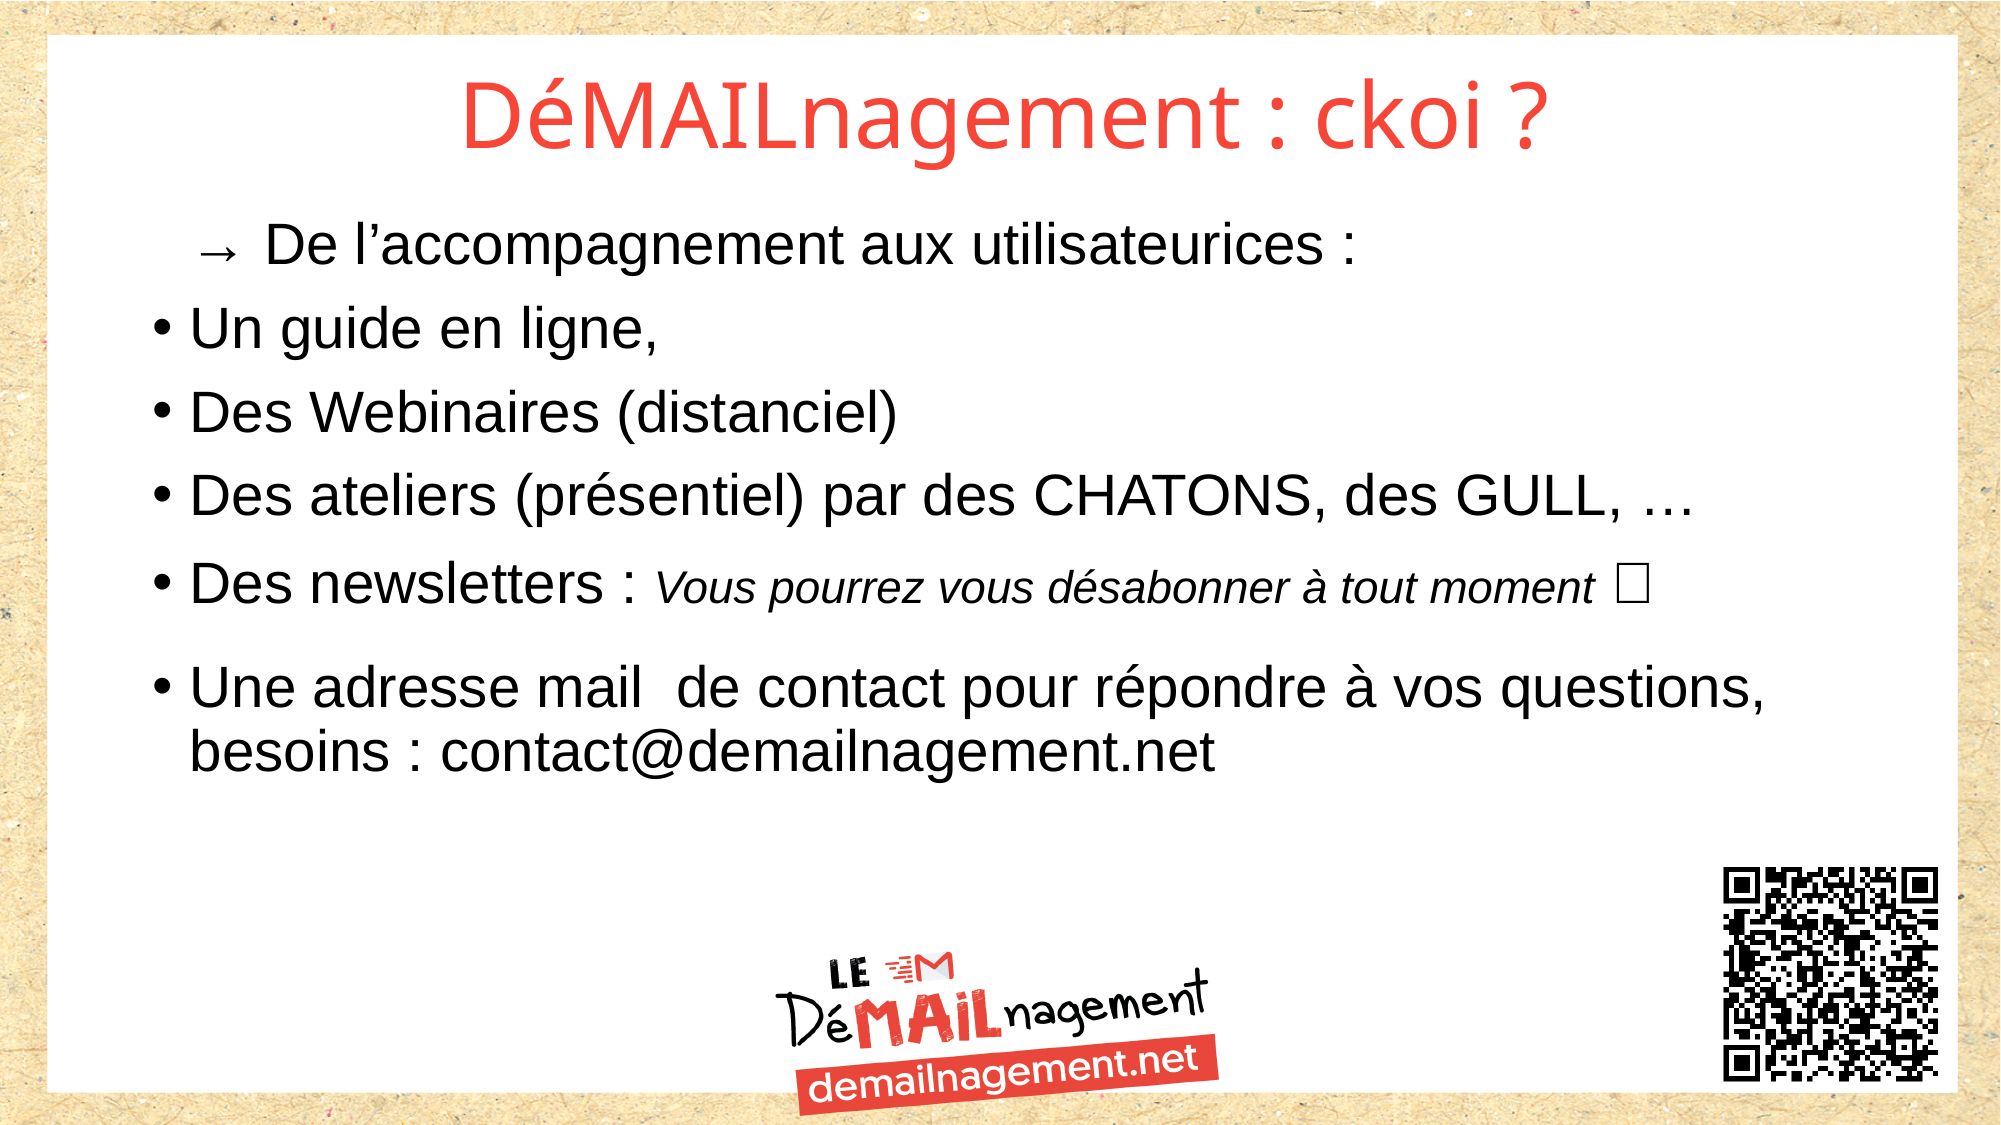

# DéMAILnagement : ckoi ?
→ De l’accompagnement aux utilisateurices :
Un guide en ligne,
Des Webinaires (distanciel)
Des ateliers (présentiel) par des CHATONS, des GULL, …
Des newsletters : Vous pourrez vous désabonner à tout moment 🙂
Une adresse mail de contact pour répondre à vos questions, besoins : contact@demailnagement.net